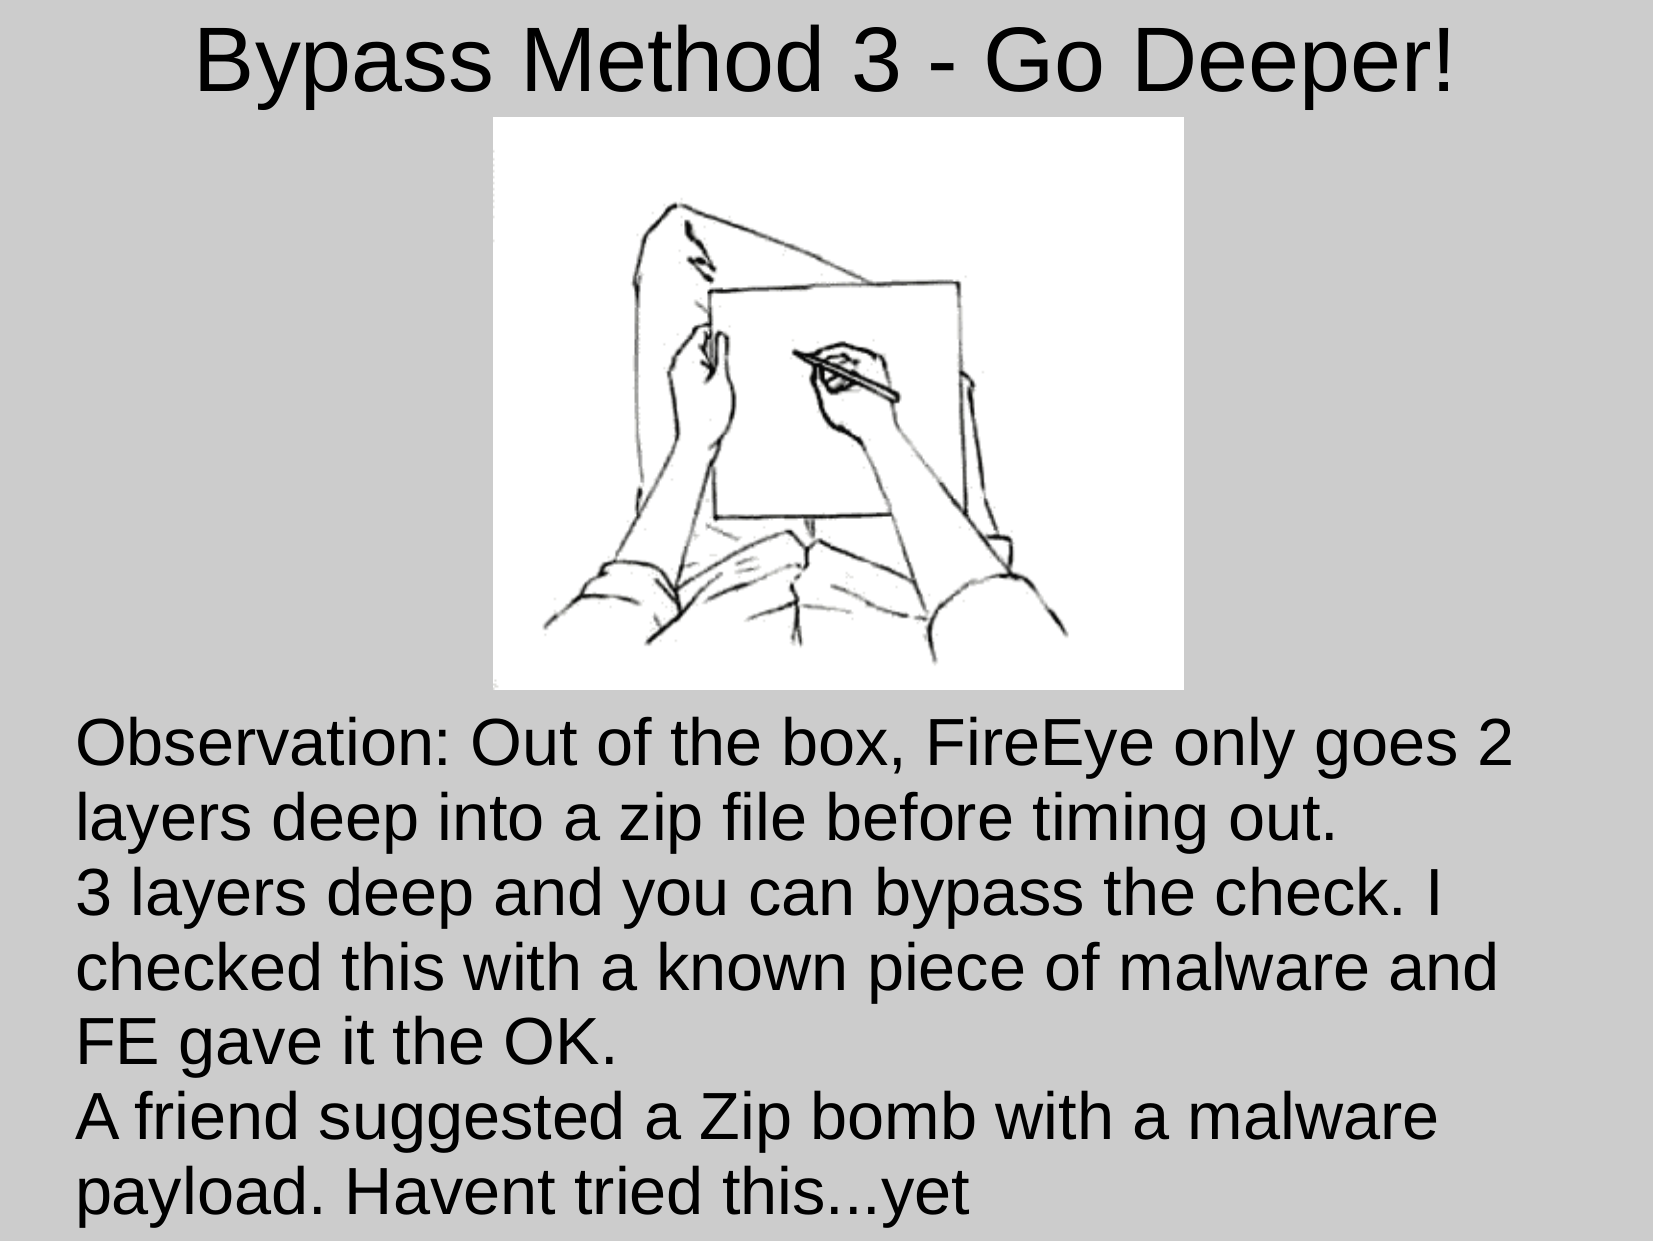

# Bypass Method 3 - Go Deeper!
Observation: Out of the box, FireEye only goes 2 layers deep into a zip file before timing out.
3 layers deep and you can bypass the check. I checked this with a known piece of malware and FE gave it the OK.
A friend suggested a Zip bomb with a malware payload. Havent tried this...yet